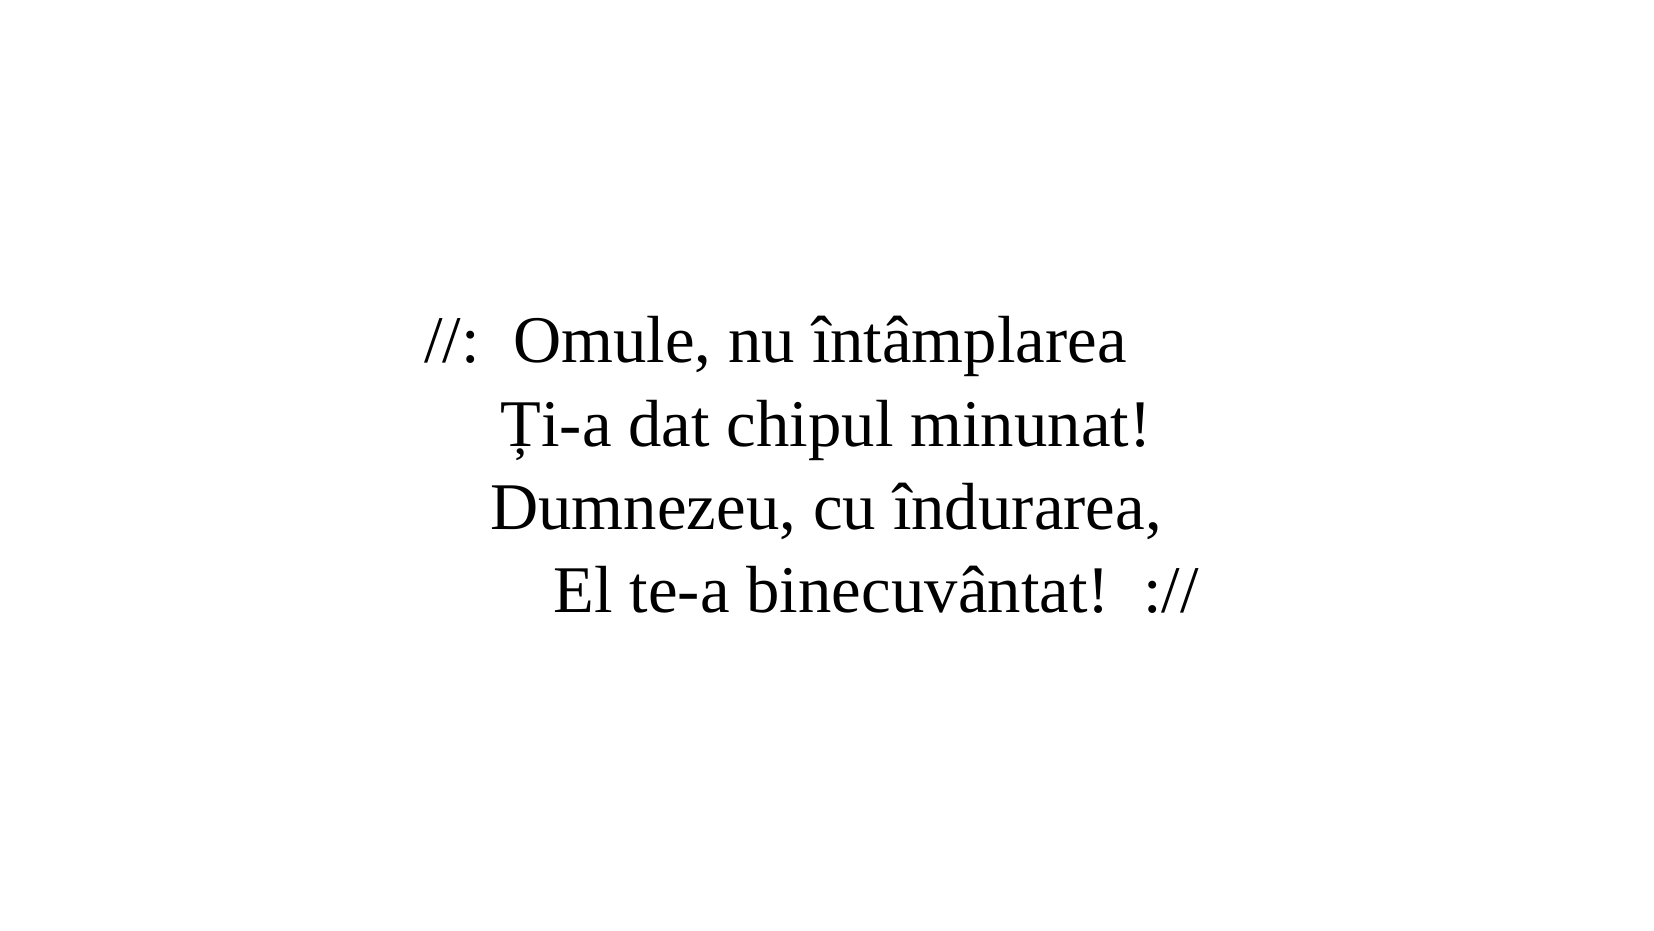

# //: Omule, nu întâmplarea
Ți-a dat chipul minunat!
Dumnezeu, cu îndurarea,
 El te-a binecuvântat! ://